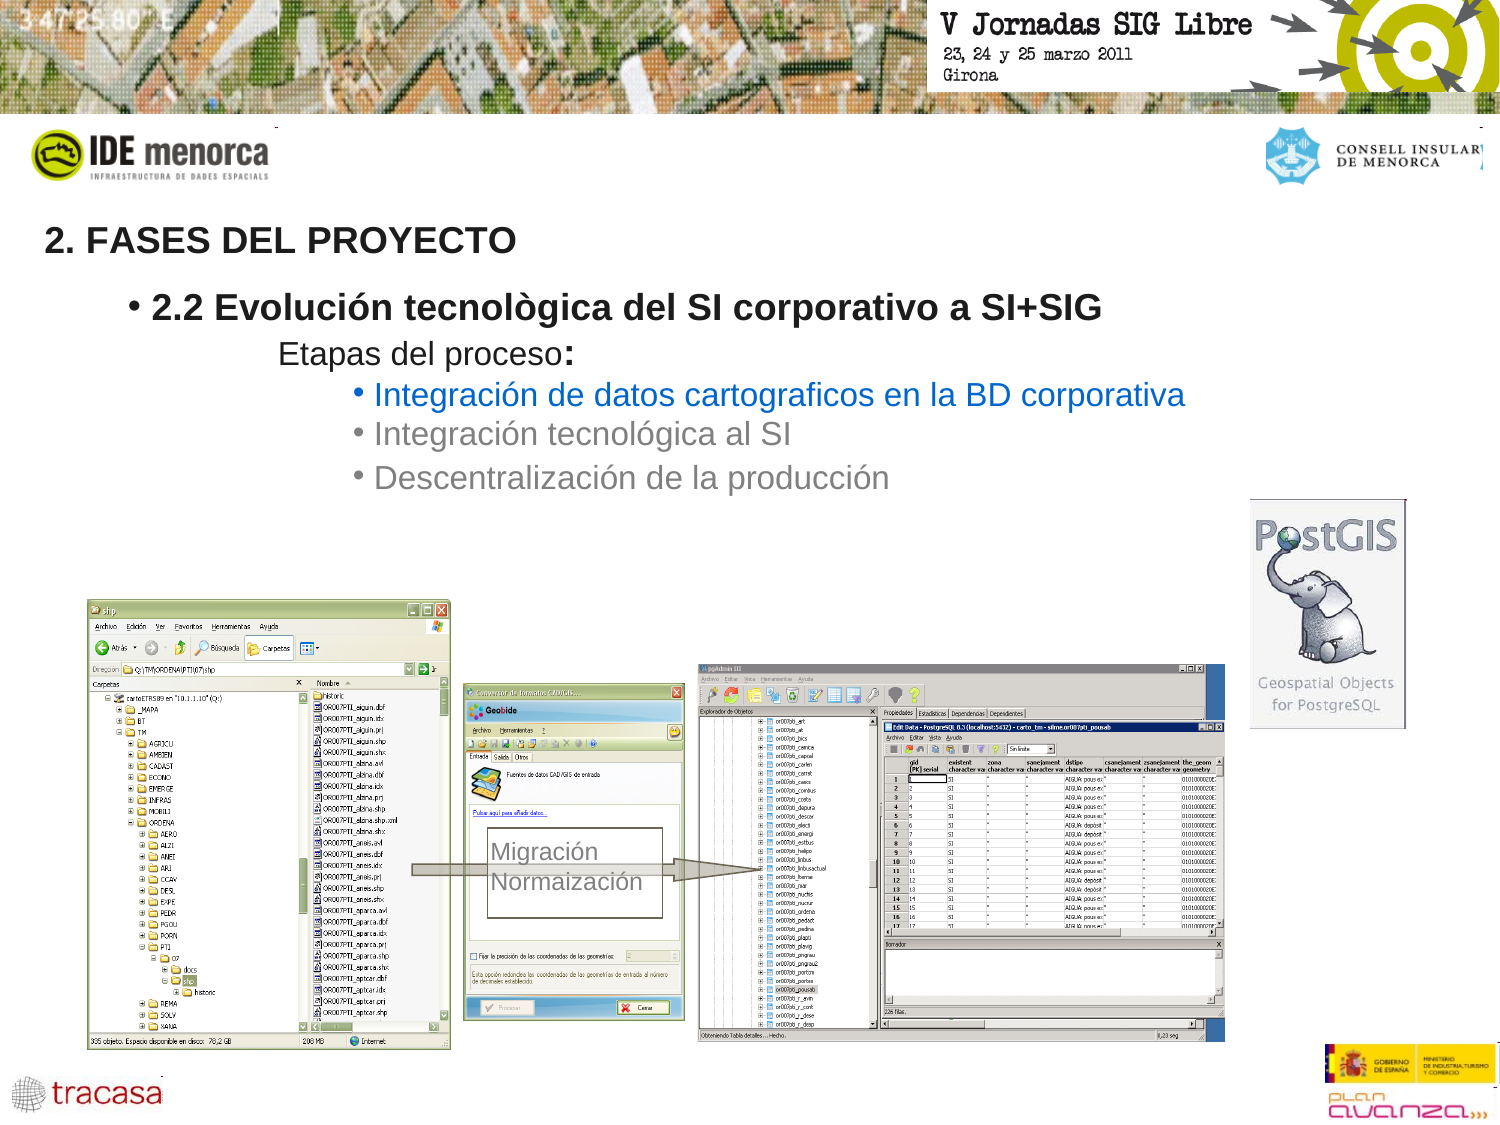

2. FASES DEL PROYECTO
 2.2 Evolución tecnològica del SI corporativo a SI+SIG
Etapas del proceso:
 Integración de datos cartograficos en la BD corporativa
 Integración tecnológica al SI
 Descentralización de la producción
Migración
Normaización